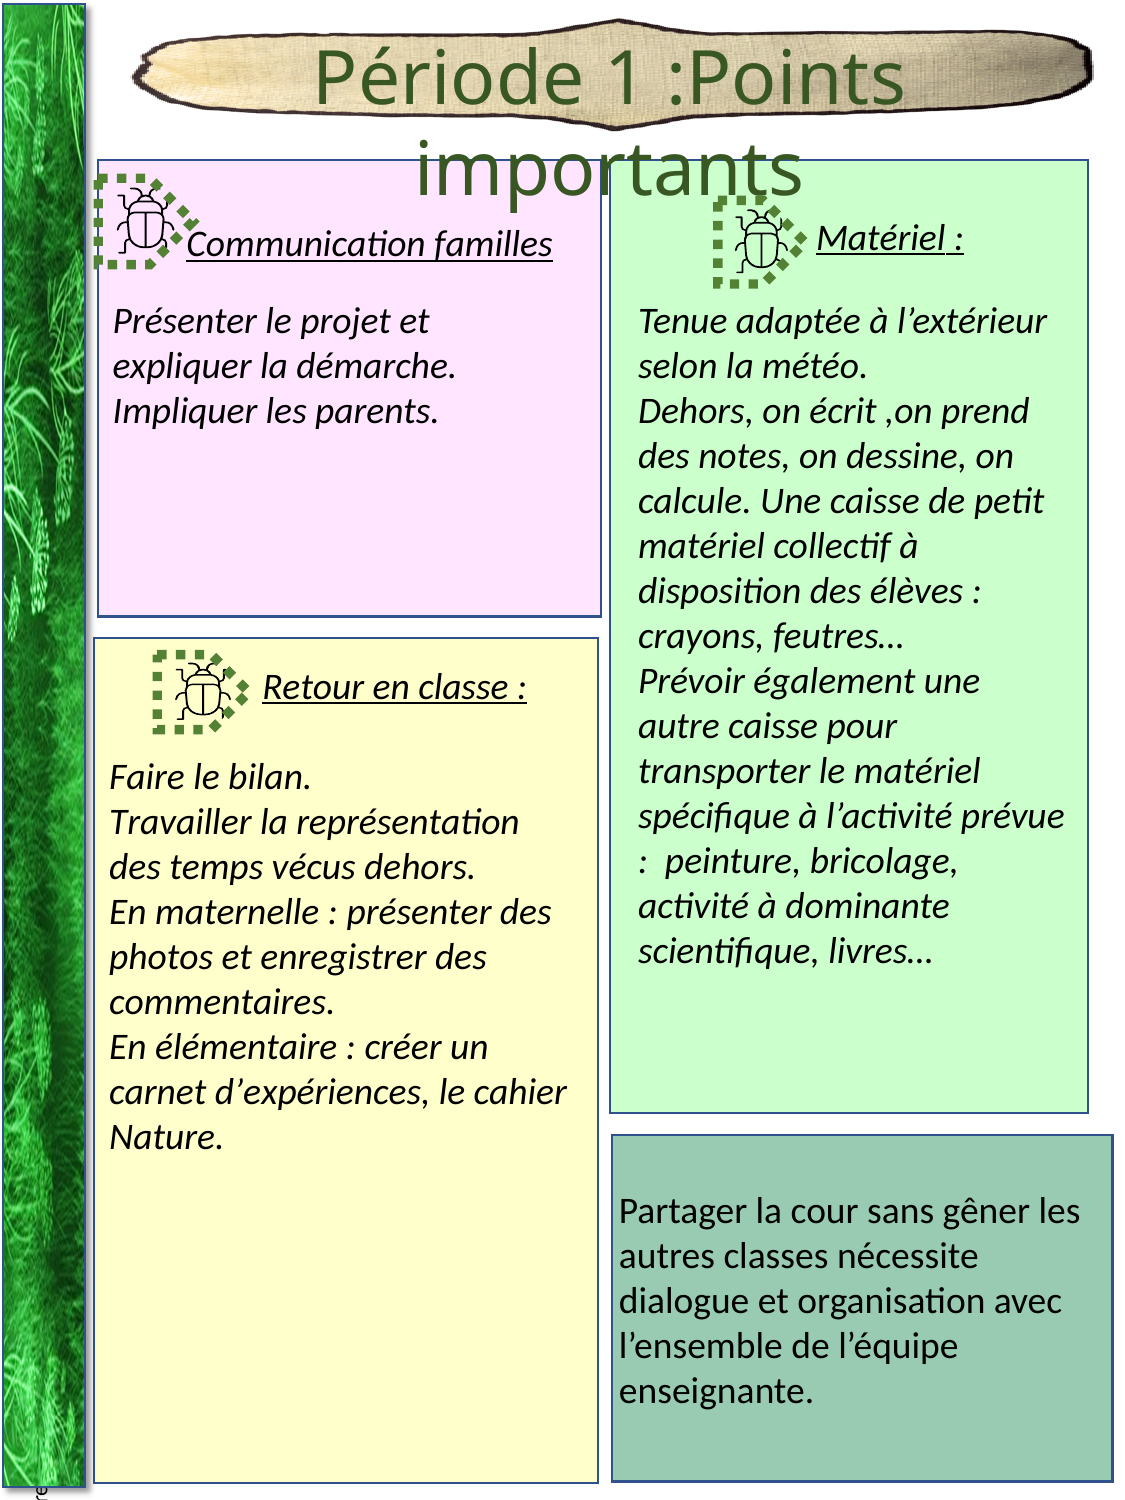

Période 1 :Points importants
Matériel :
Communication familles
Présenter le projet et expliquer la démarche.
Impliquer les parents.
Tenue adaptée à l’extérieur selon la météo.
Dehors, on écrit ,on prend des notes, on dessine, on calcule. Une caisse de petit matériel collectif à disposition des élèves : crayons, feutres…
Prévoir également une autre caisse pour transporter le matériel spécifique à l’activité prévue : peinture, bricolage, activité à dominante scientifique, livres…
 Retour en classe :
Faire le bilan.
Travailler la représentation des temps vécus dehors.
En maternelle : présenter des photos et enregistrer des commentaires.
En élémentaire : créer un carnet d’expériences, le cahier Nature.
Partager la cour sans gêner les autres classes nécessite dialogue et organisation avec l’ensemble de l’équipe enseignante.
ReCreatisse.com